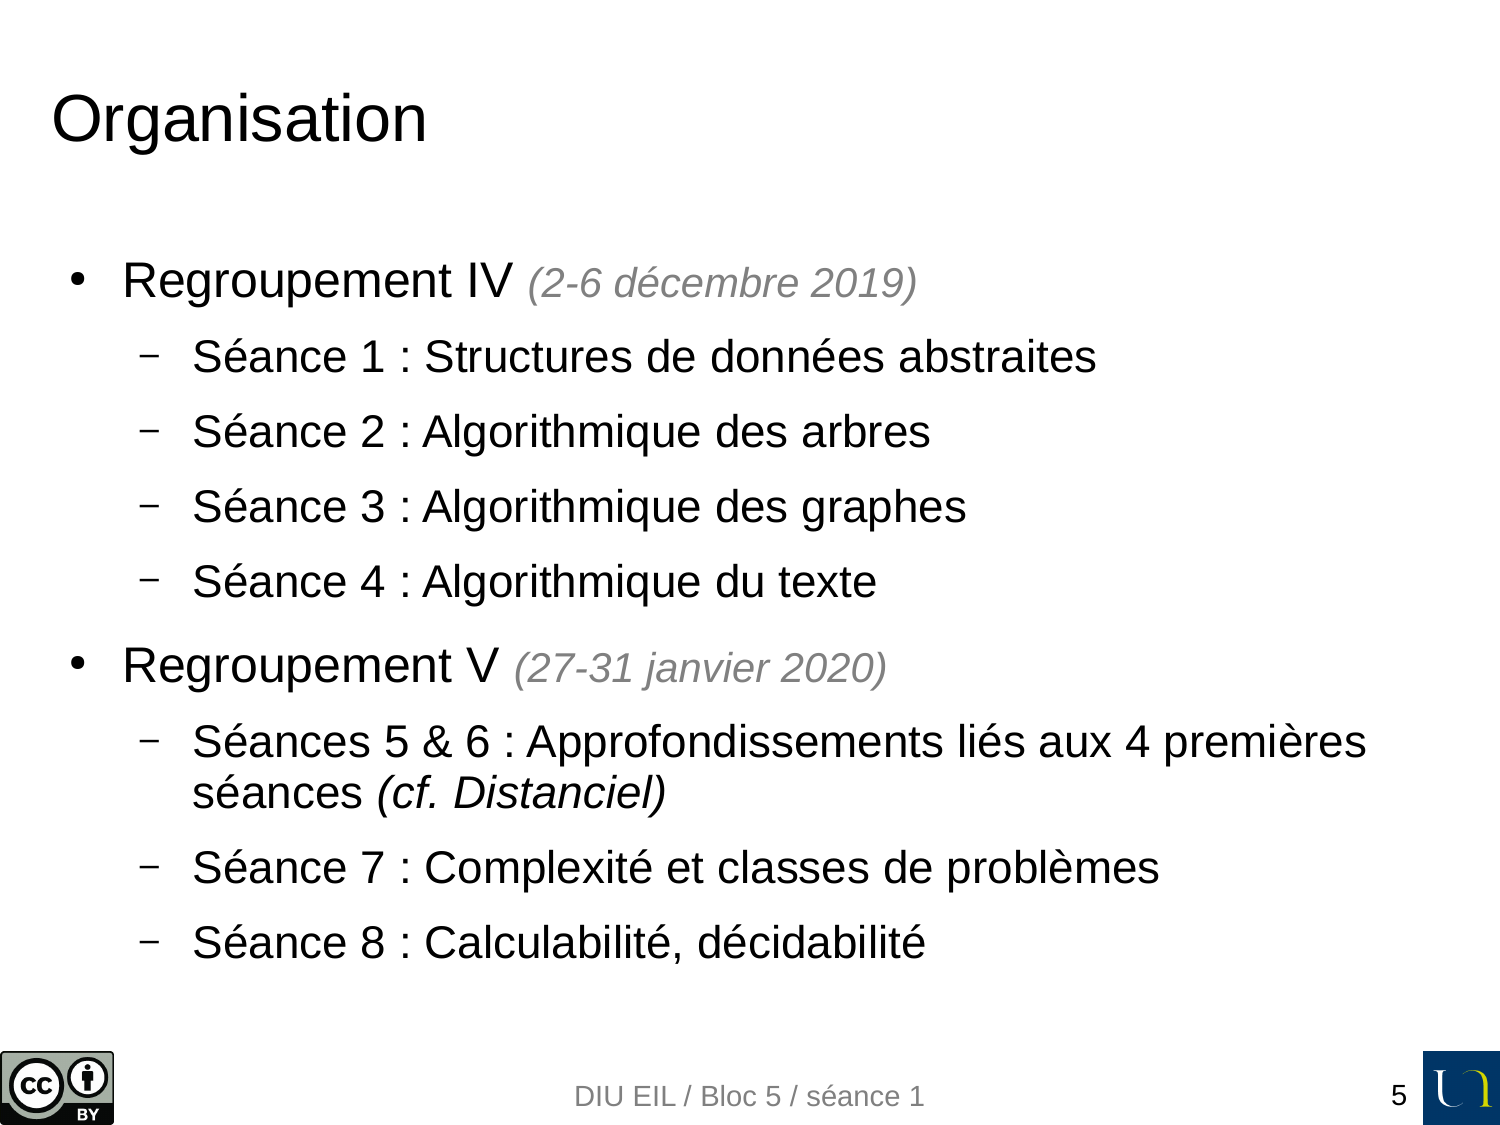

# Organisation
Regroupement IV (2-6 décembre 2019)
Séance 1 : Structures de données abstraites
Séance 2 : Algorithmique des arbres
Séance 3 : Algorithmique des graphes
Séance 4 : Algorithmique du texte
Regroupement V (27-31 janvier 2020)
Séances 5 & 6 : Approfondissements liés aux 4 premières séances (cf. Distanciel)
Séance 7 : Complexité et classes de problèmes
Séance 8 : Calculabilité, décidabilité
5